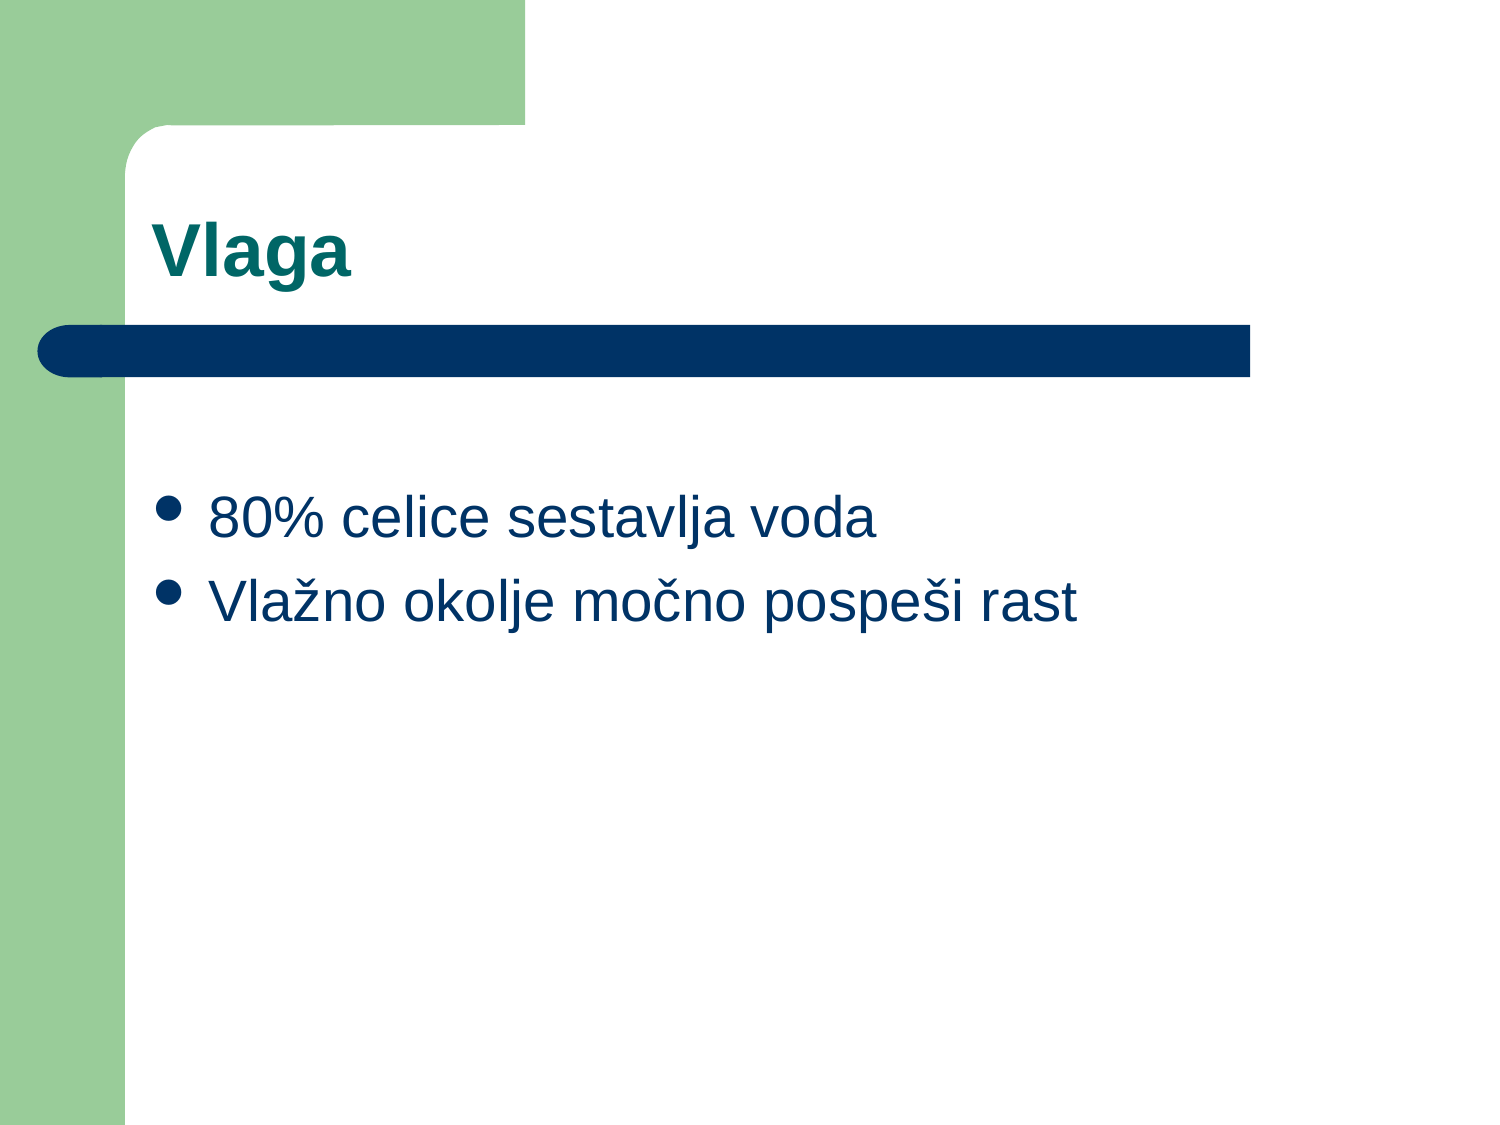

# Vlaga
80% celice sestavlja voda
Vlažno okolje močno pospeši rast